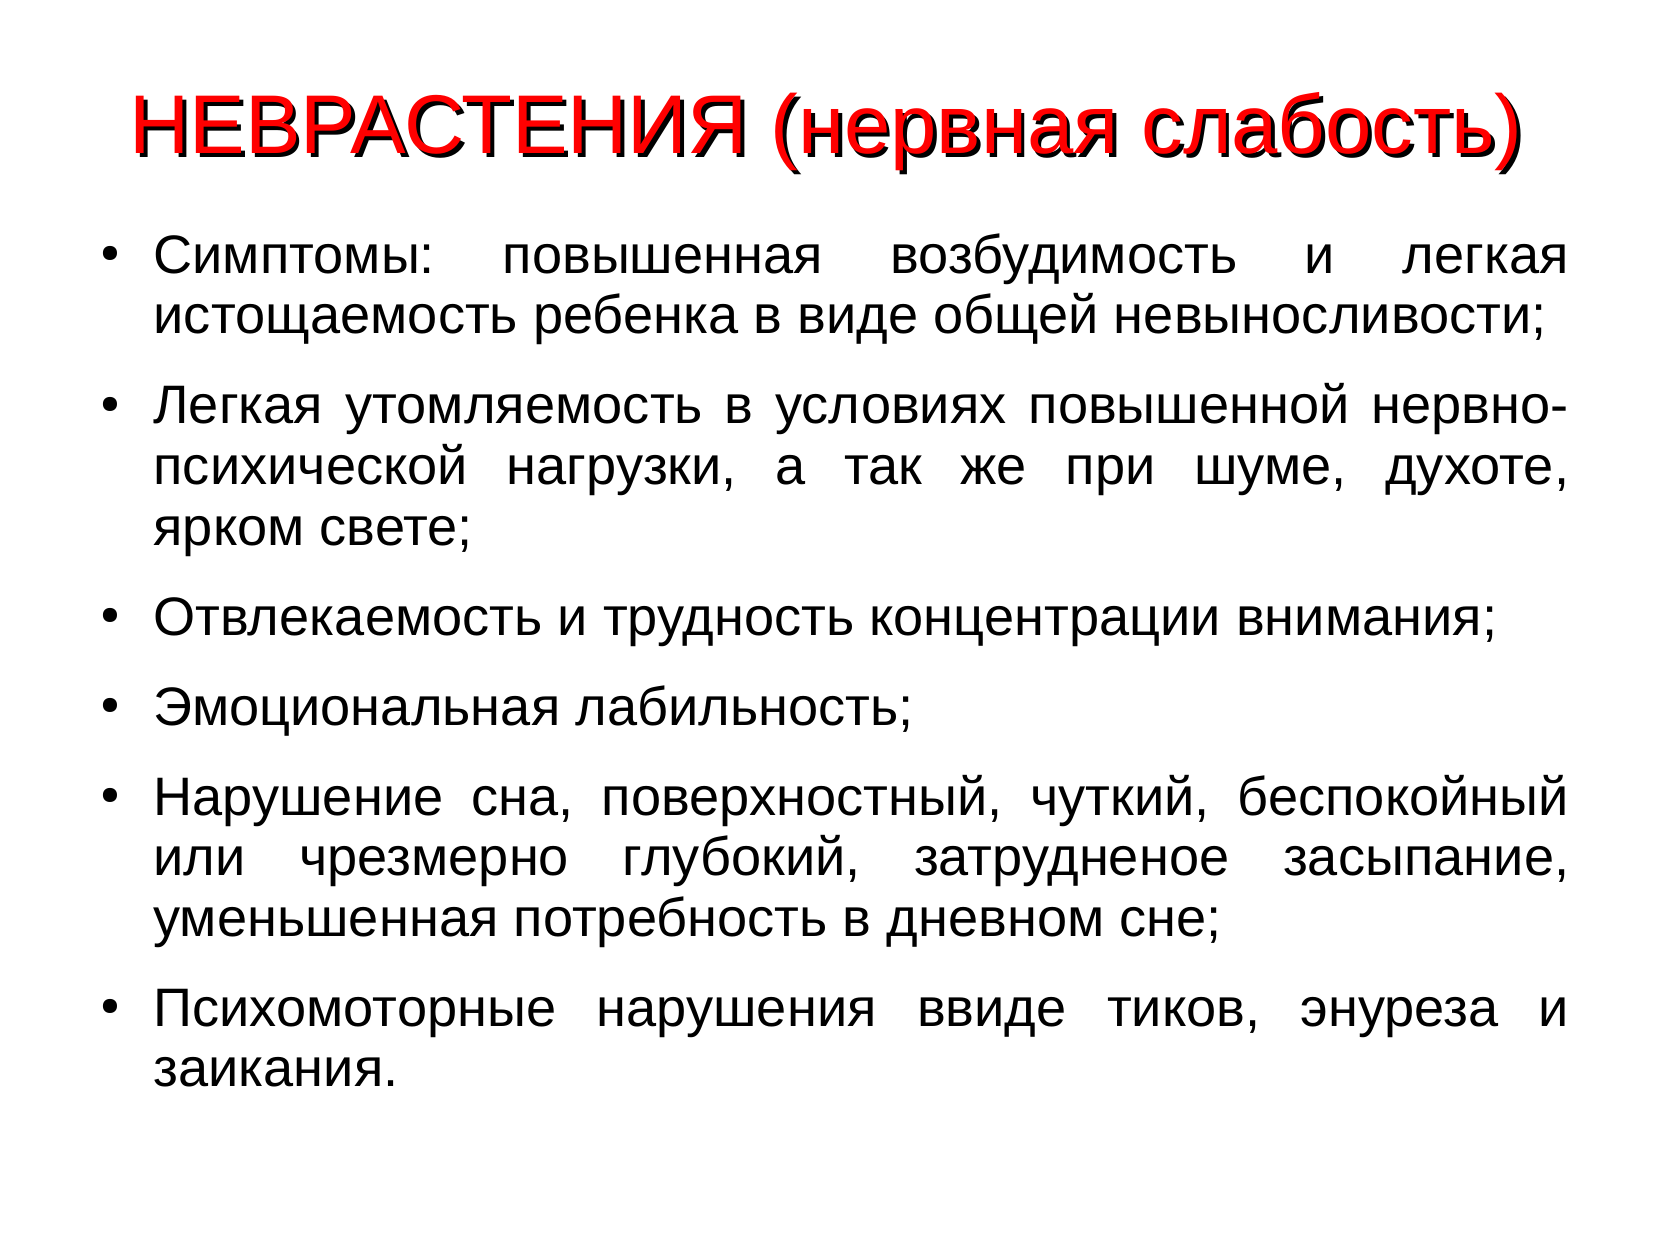

# НЕВРАСТЕНИЯ (нервная слабость)
Симптомы: повышенная возбудимость и легкая истощаемость ребенка в виде общей невыносливости;
Легкая утомляемость в условиях повышенной нервно-психической нагрузки, а так же при шуме, духоте, ярком свете;
Отвлекаемость и трудность концентрации внимания;
Эмоциональная лабильность;
Нарушение сна, поверхностный, чуткий, беспокойный или чрезмерно глубокий, затрудненое засыпание, уменьшенная потребность в дневном сне;
Психомоторные нарушения ввиде тиков, энуреза и заикания.